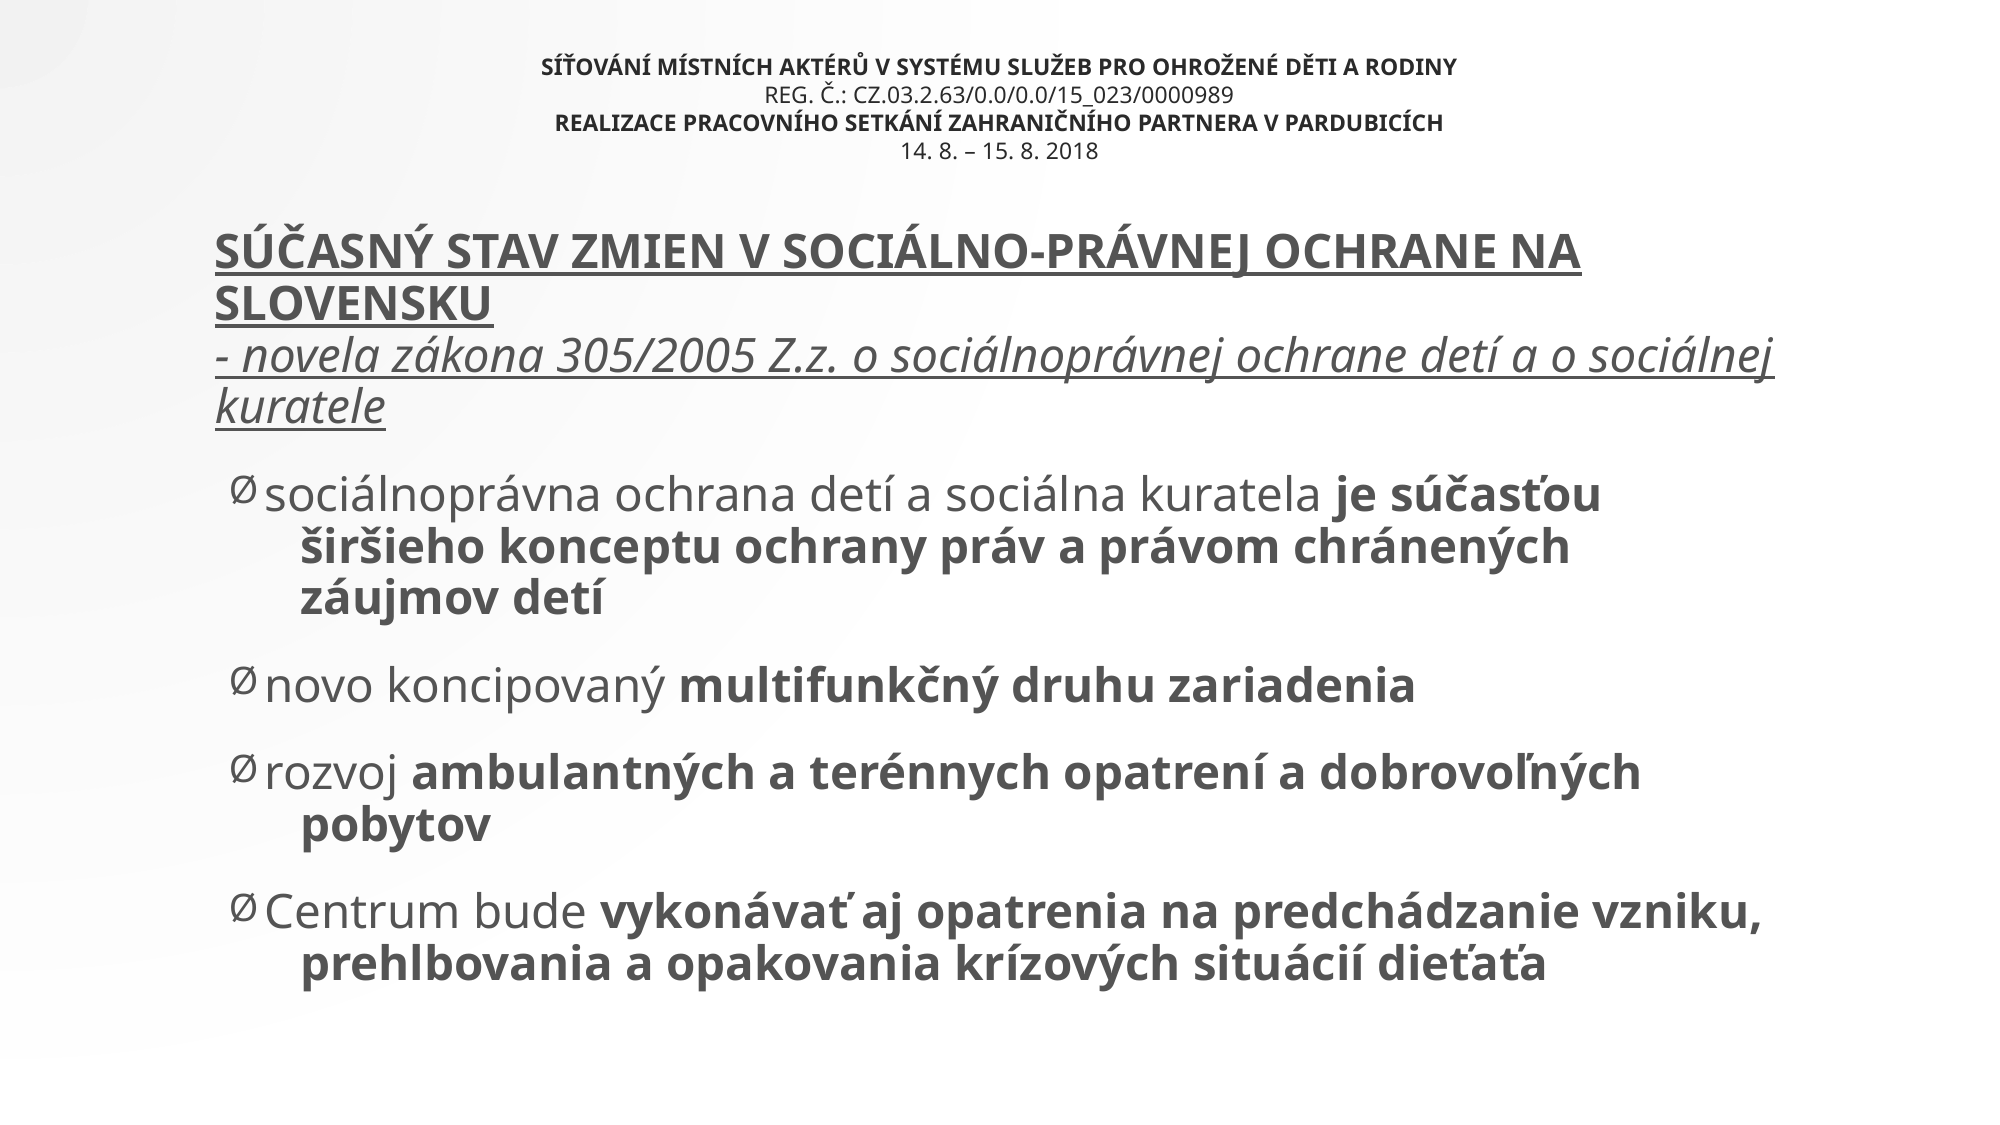

# Síťování místních aktérů v systému služeb pro ohrožené děti a rodiny reg. č.: CZ.03.2.63/0.0/0.0/15_023/0000989 Realizace pracovního setkání zahraničního partnera v Pardubicích 14. 8. – 15. 8. 2018
SÚČASNÝ STAV ZMIEN V SOCIÁLNO-PRÁVNEJ OCHRANE NA SLOVENSKU
- novela zákona 305/2005 Z.z. o sociálnoprávnej ochrane detí a o sociálnej kuratele
sociálnoprávna ochrana detí a sociálna kuratela je súčasťou širšieho konceptu ochrany práv a právom chránených záujmov detí
novo koncipovaný multifunkčný druhu zariadenia
rozvoj ambulantných a terénnych opatrení a dobrovoľných pobytov
Centrum bude vykonávať aj opatrenia na predchádzanie vzniku, prehlbovania a opakovania krízových situácií dieťaťa